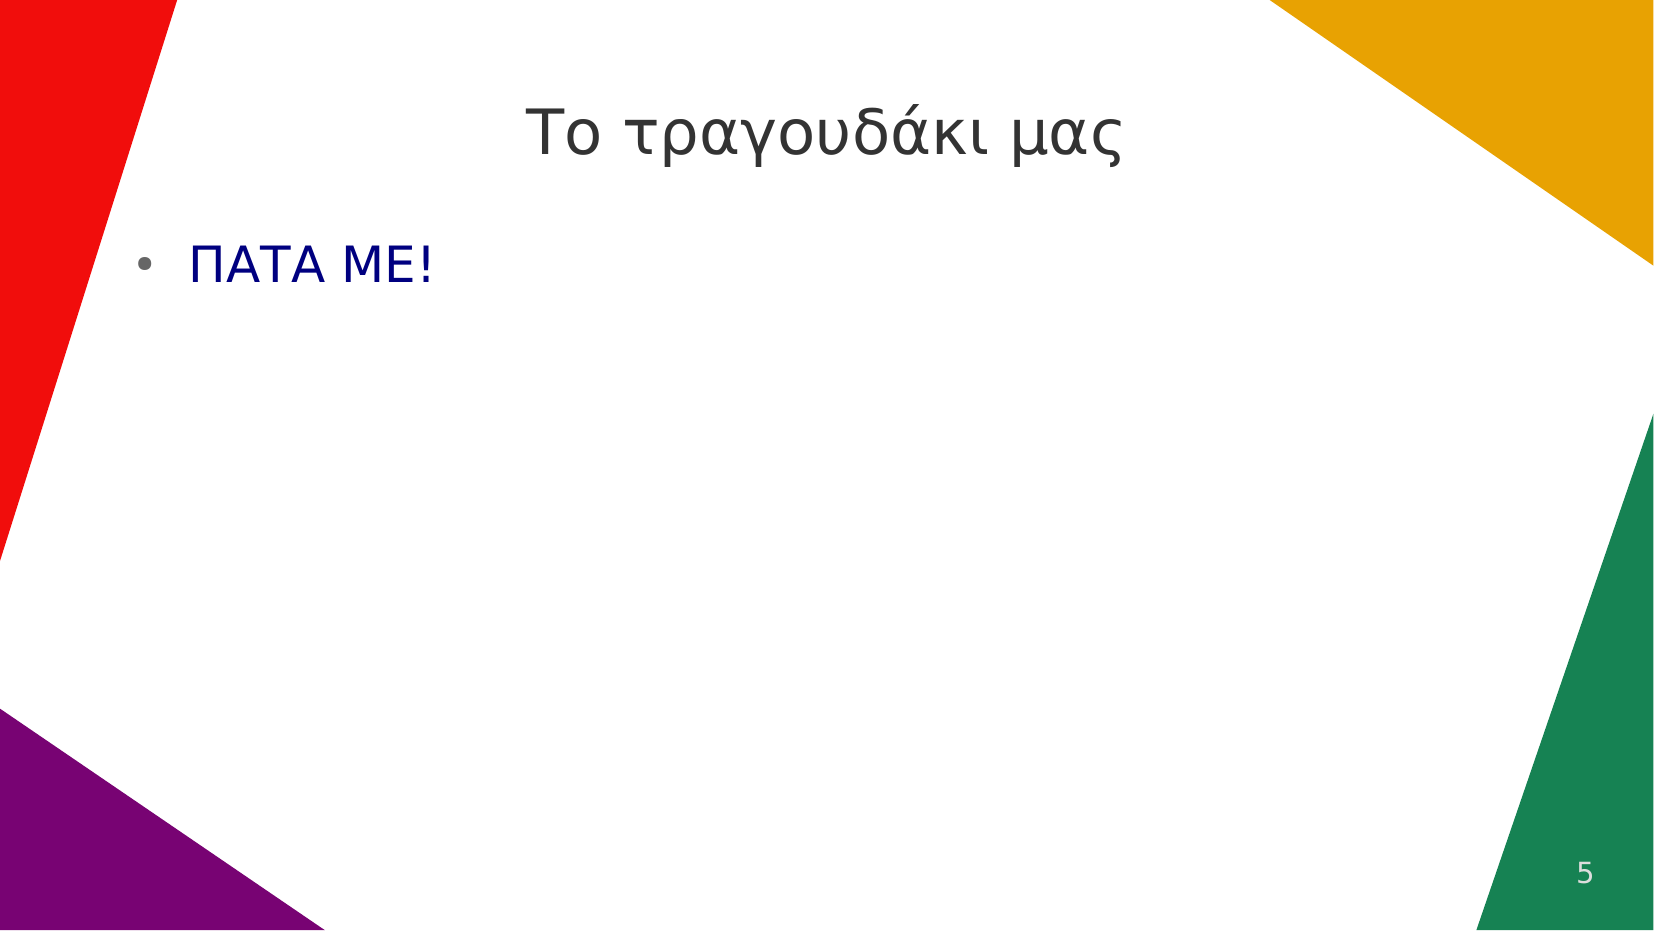

# Το τραγουδάκι μας
ΠΑΤΑ ΜΕ!
5